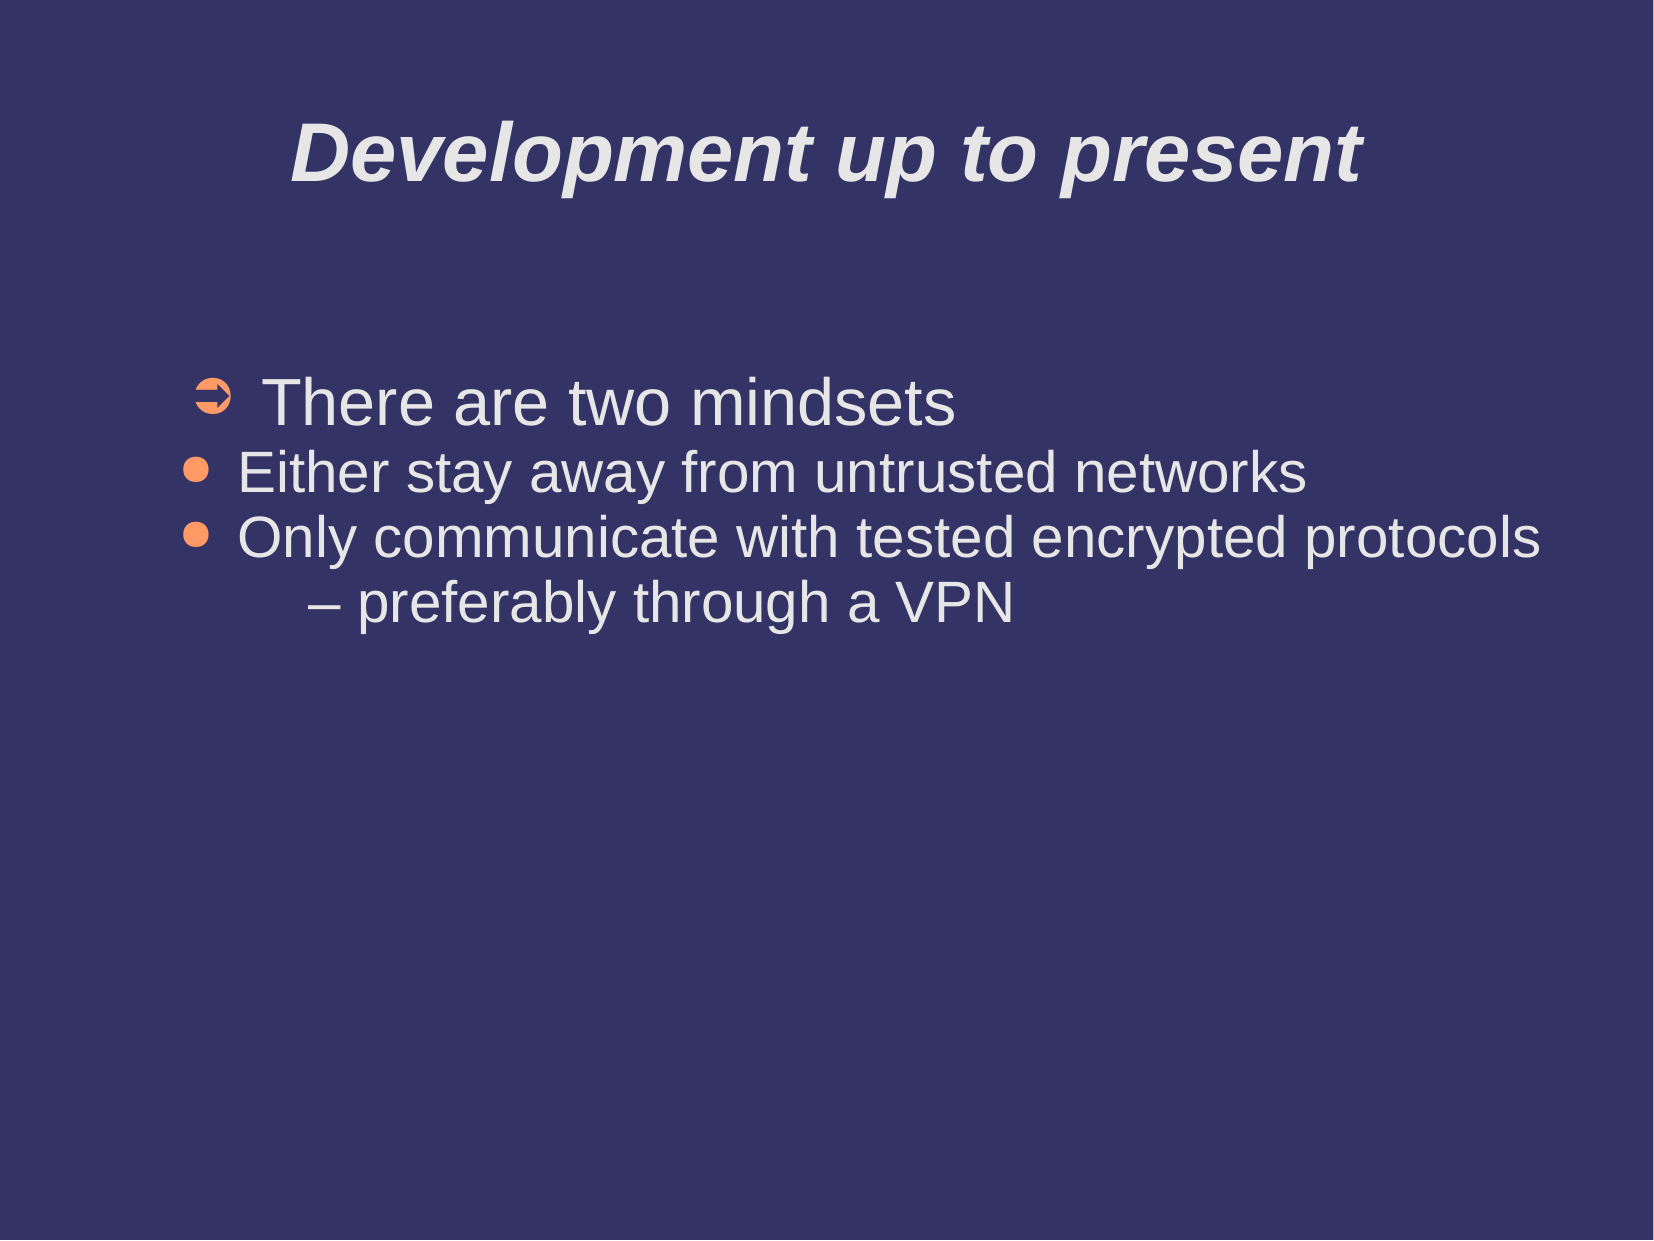

# Development up to present
There are two mindsets
Either stay away from untrusted networks
Only communicate with tested encrypted protocols – preferably through a VPN